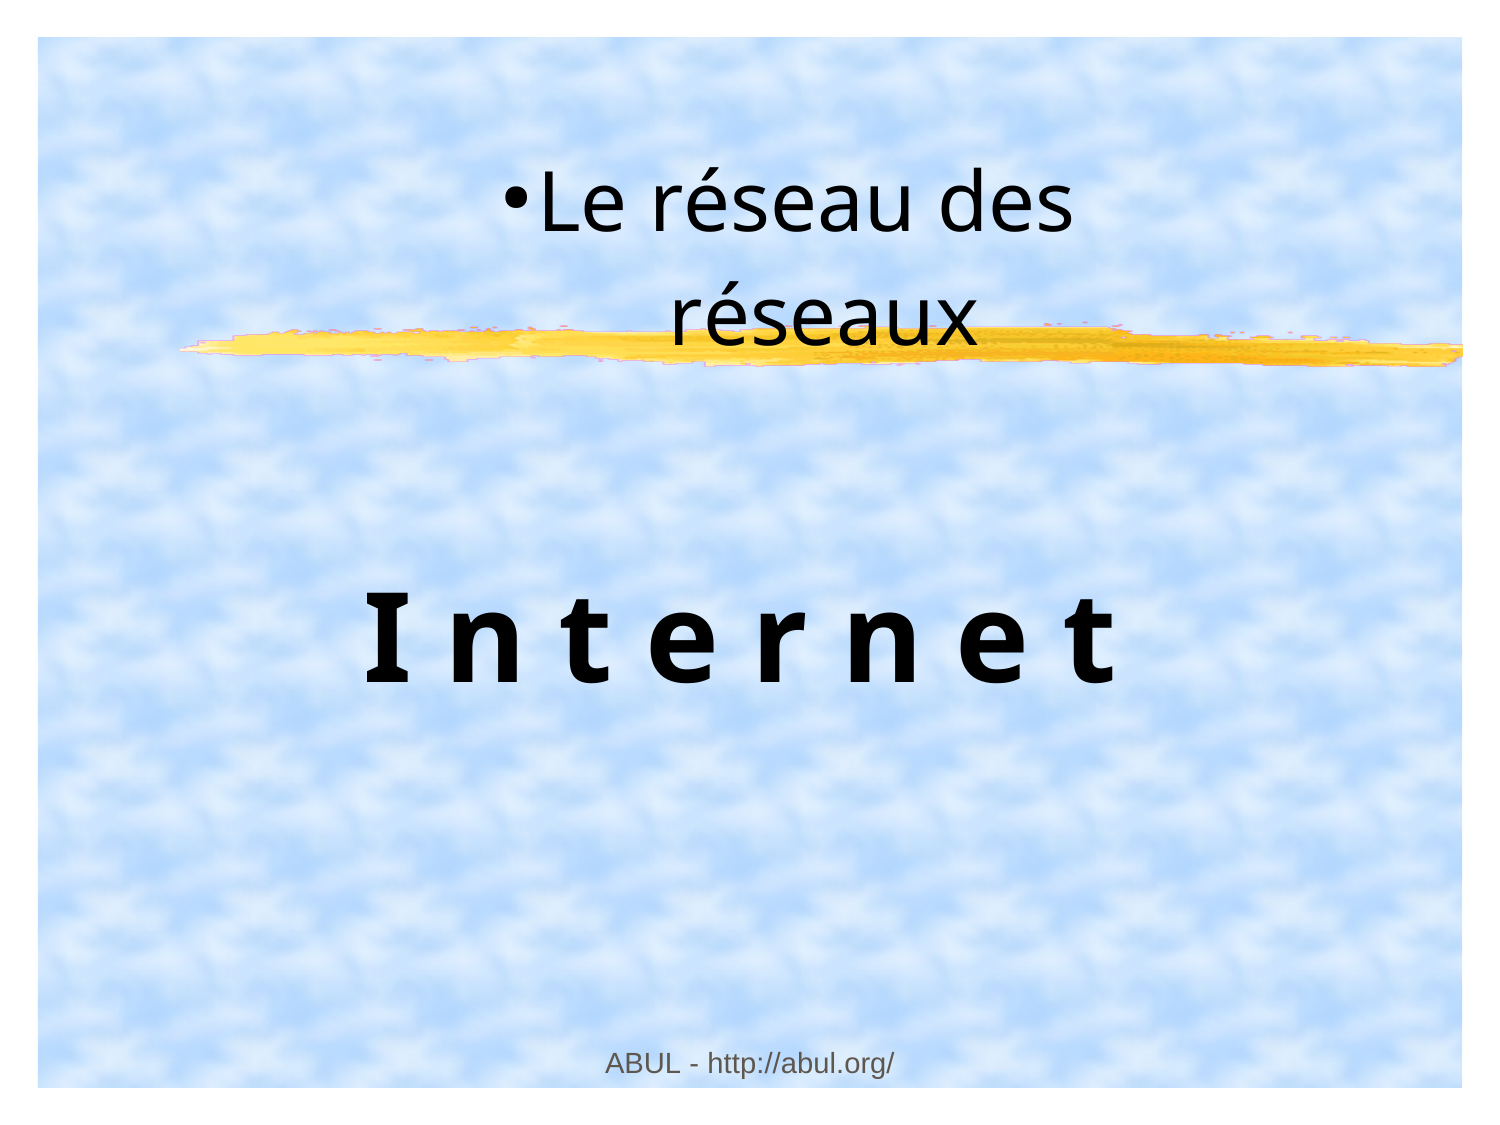

Le réseau des réseaux
# I n t e r n e t